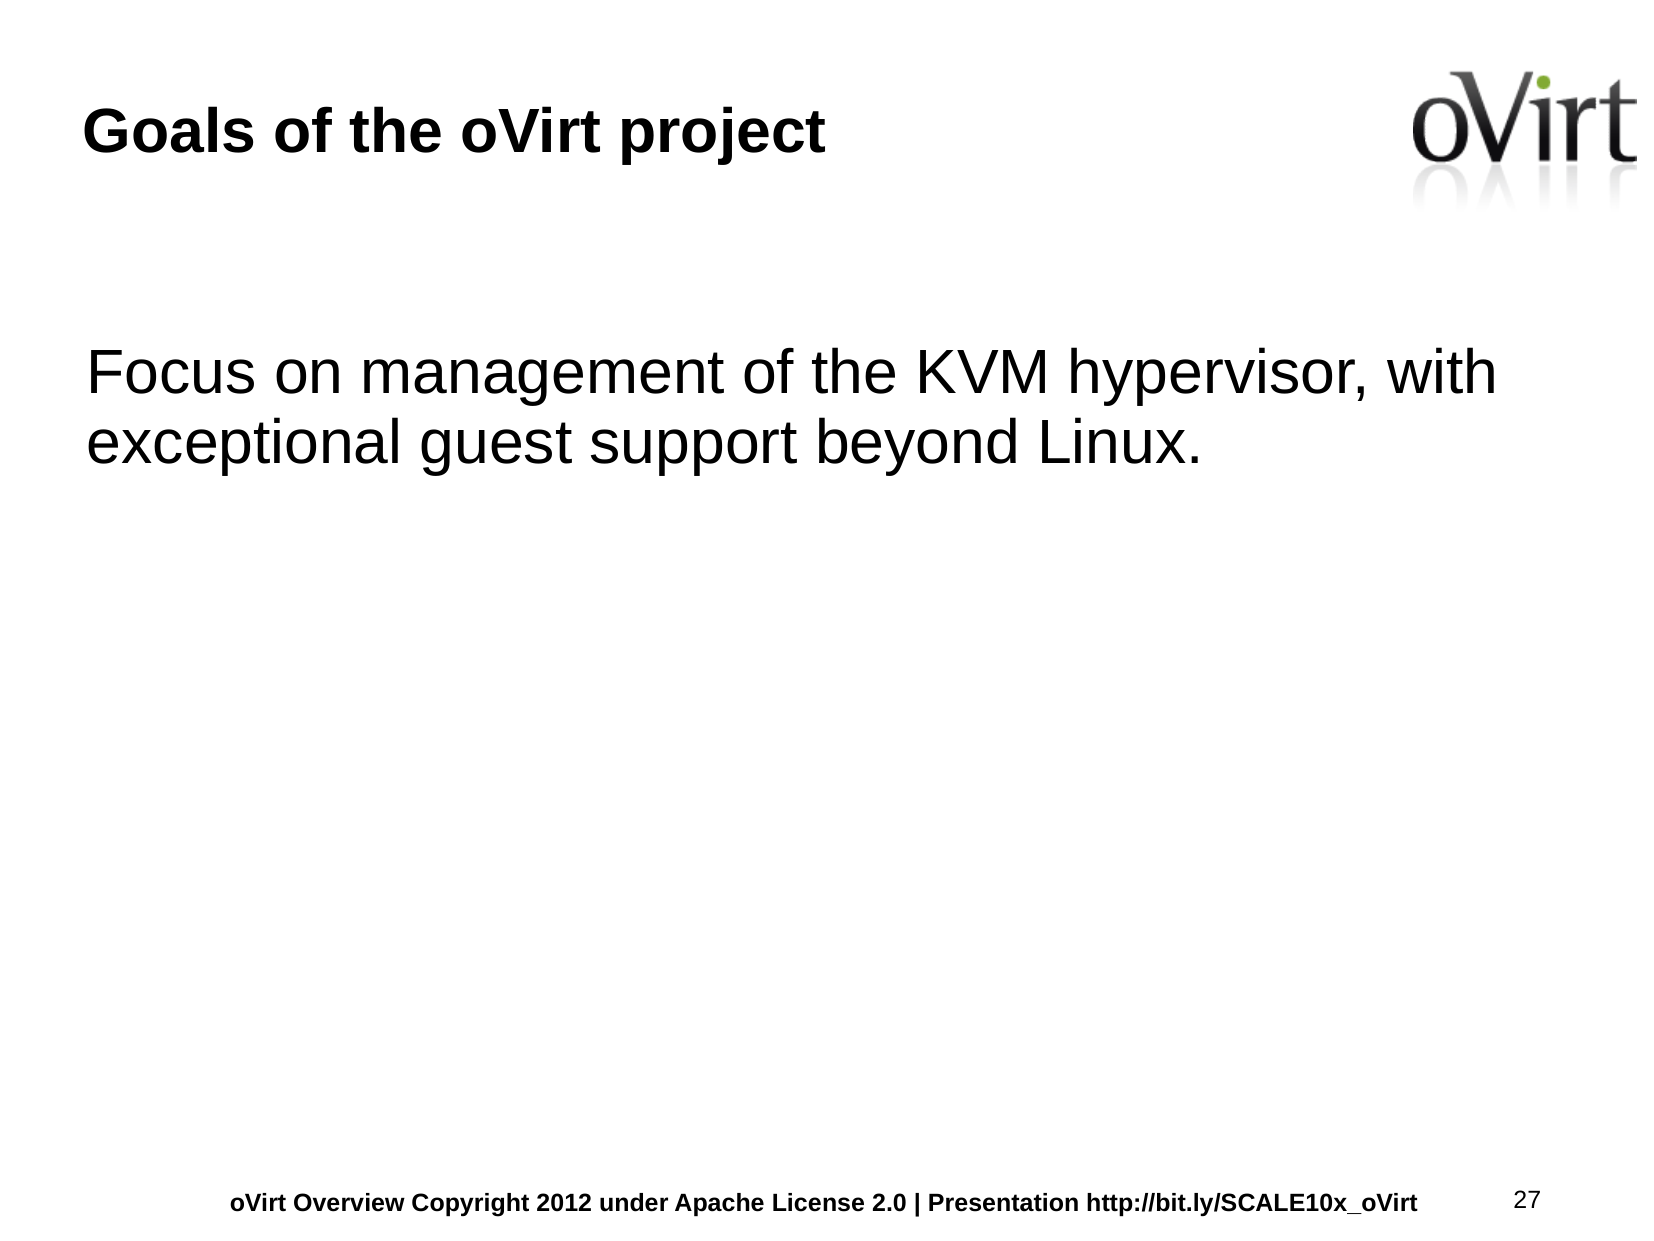

# Goals of the oVirt project
Focus on management of the KVM hypervisor, with exceptional guest support beyond Linux.